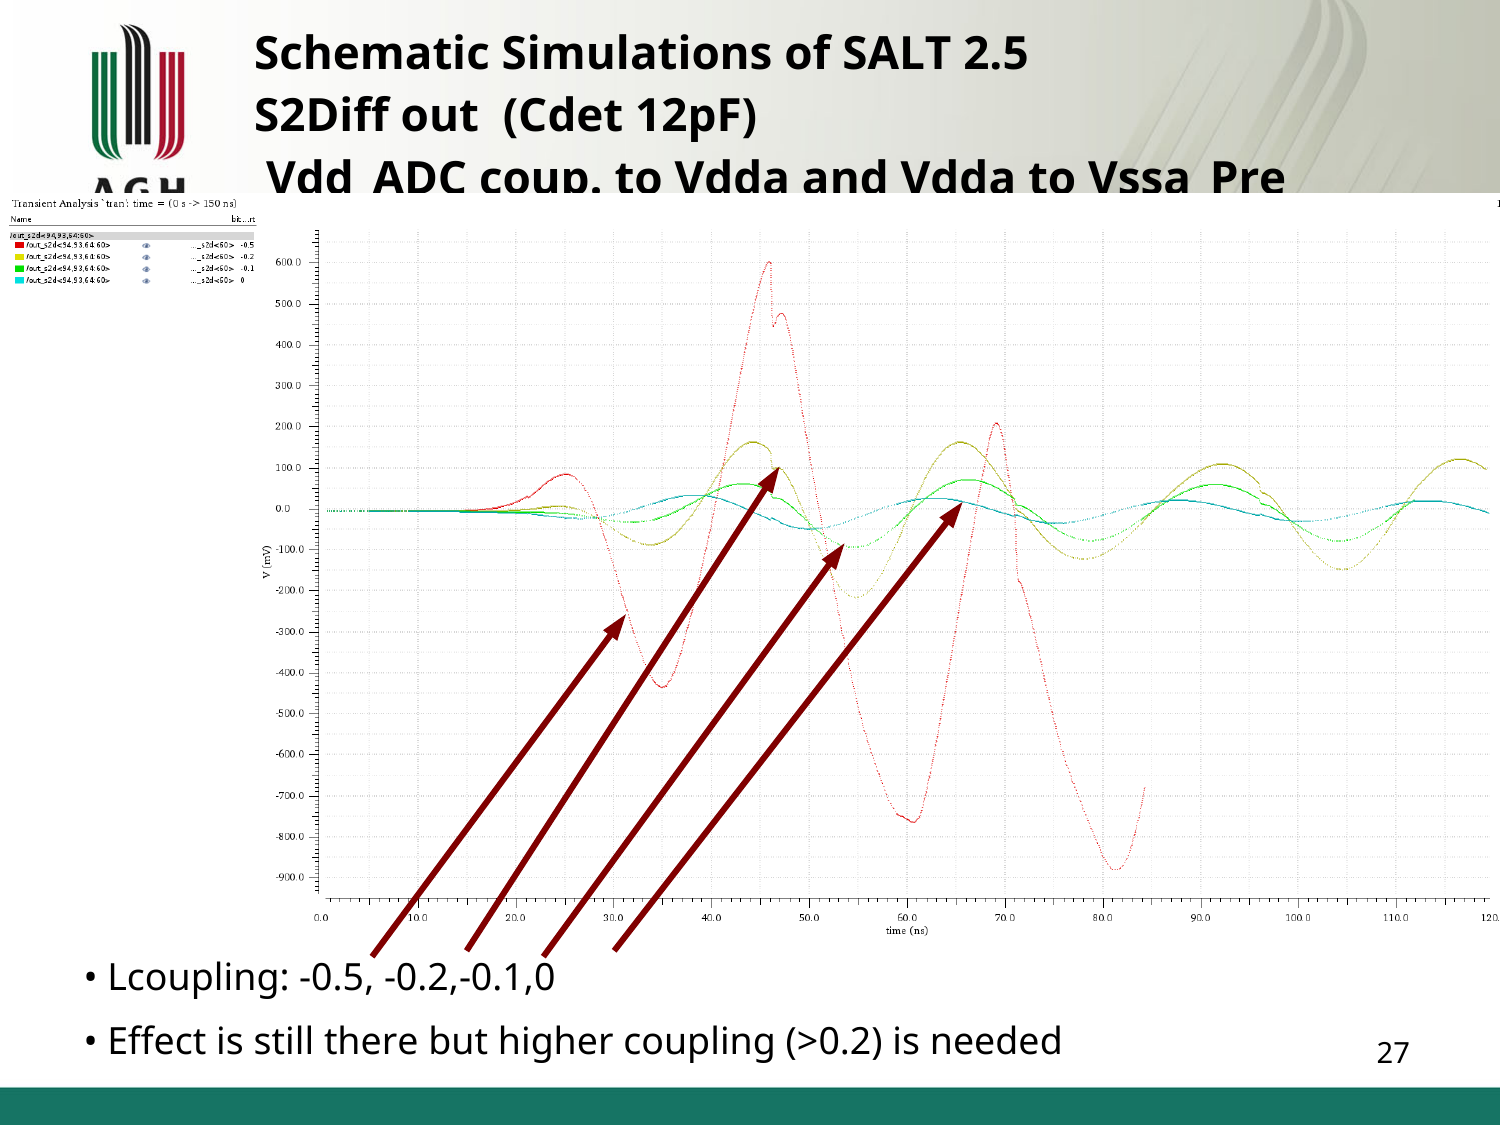

Schematic Simulations of SALT 2.5
S2Diff out (Cdet 12pF)
 Vdd_ADC coup. to Vdda and Vdda to Vssa_Pre
# Lcoupling: -0.5, -0.2,-0.1,0
 Effect is still there but higher coupling (>0.2) is needed
27